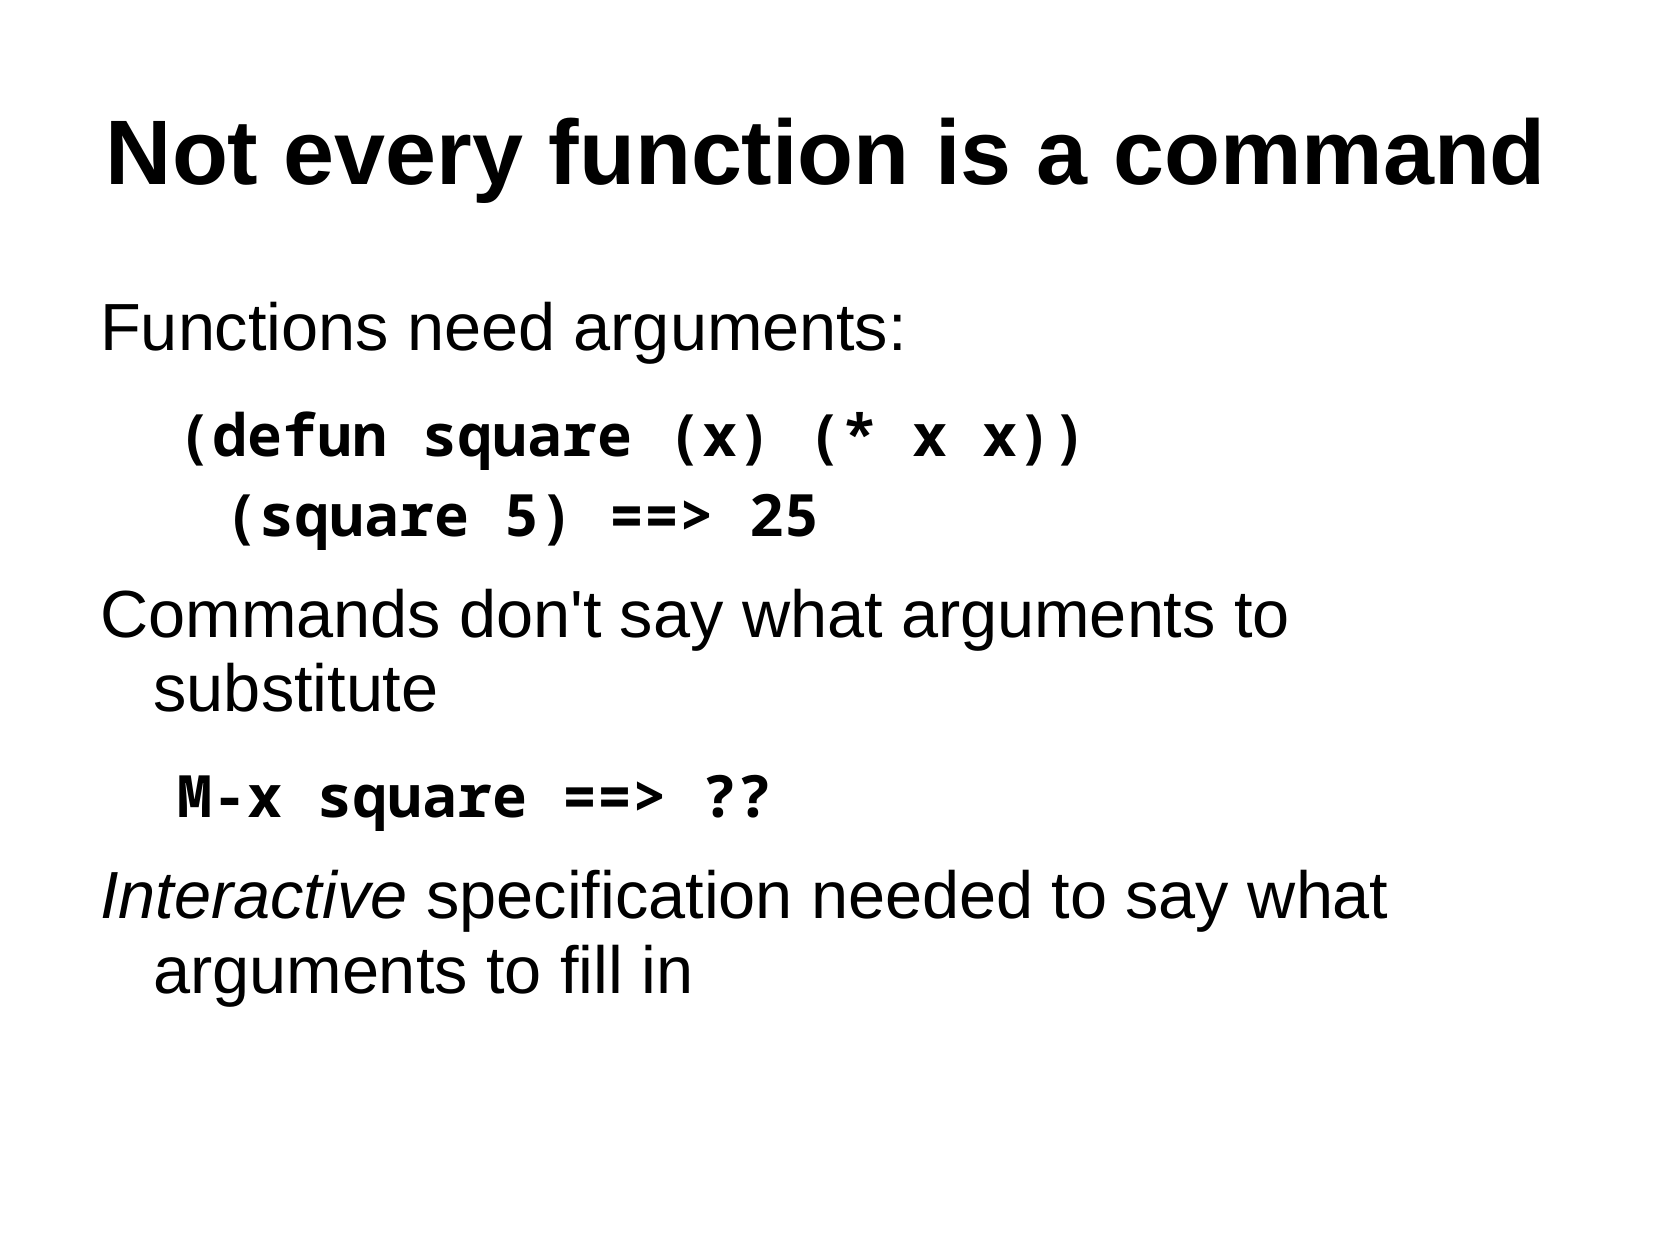

# Not every function is a command
Functions need arguments:
(defun square (x) (* x x))
(square 5) ==> 25
Commands don't say what arguments to substitute
M-x square ==> ??
Interactive specification needed to say what arguments to fill in